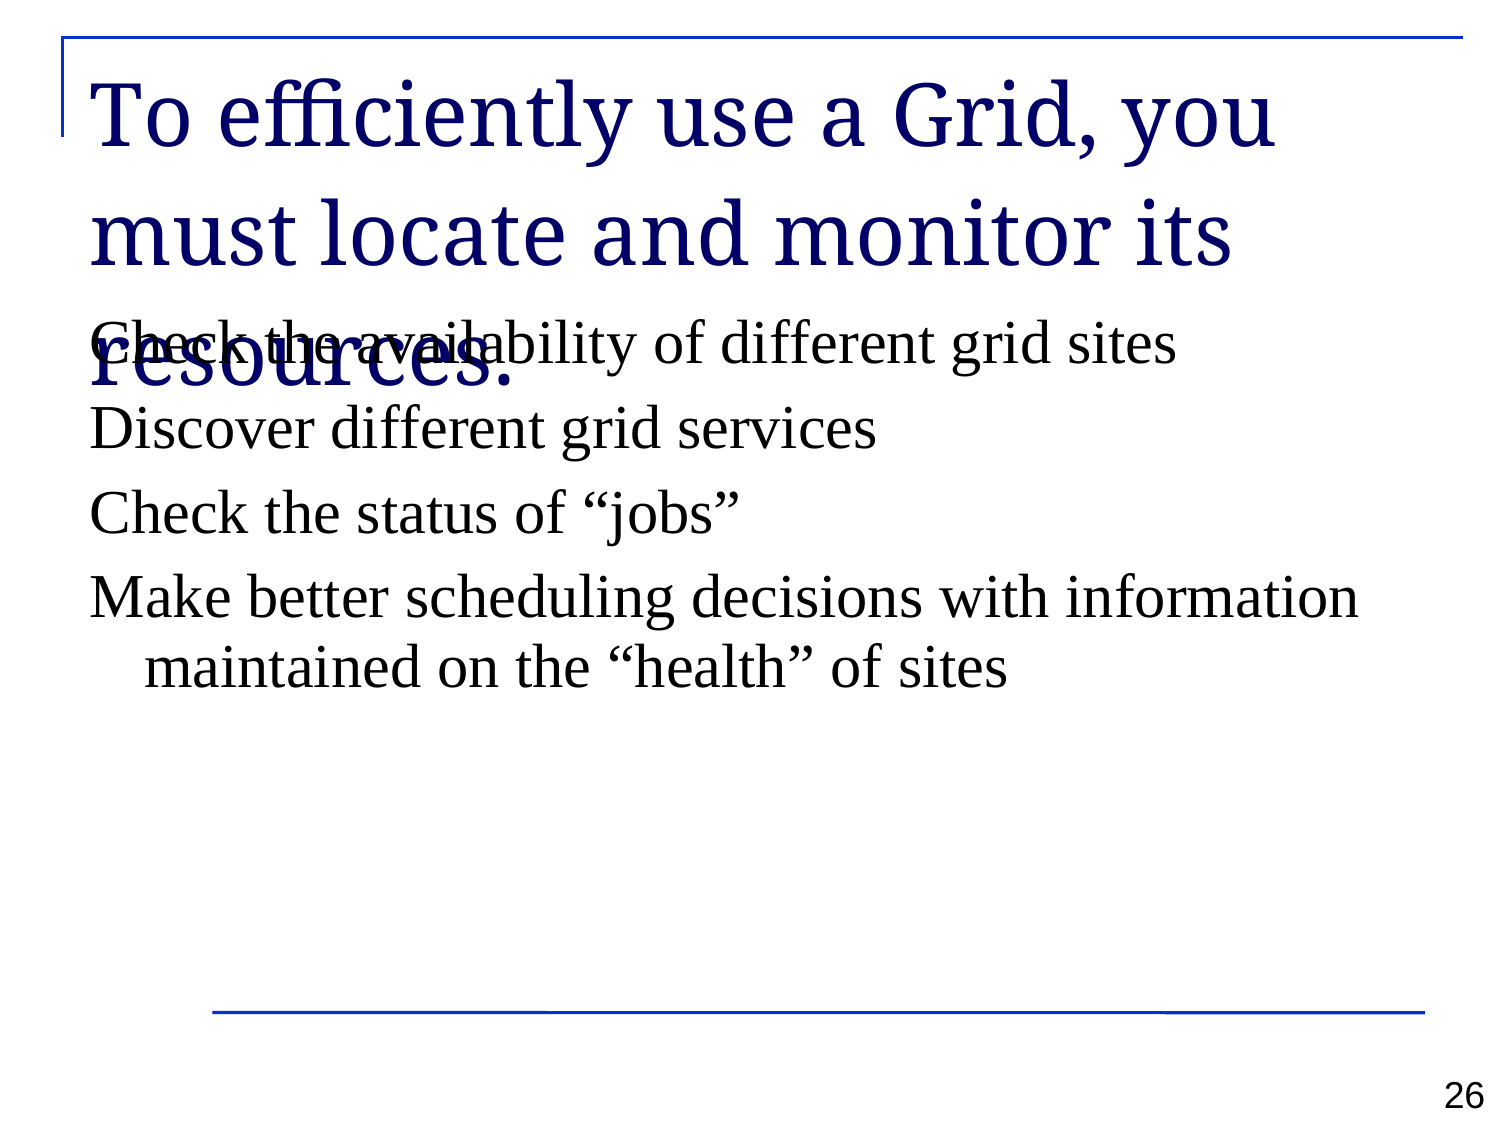

# To efficiently use a Grid, you must locate and monitor its resources.
Check the availability of different grid sites
Discover different grid services
Check the status of “jobs”
Make better scheduling decisions with information maintained on the “health” of sites